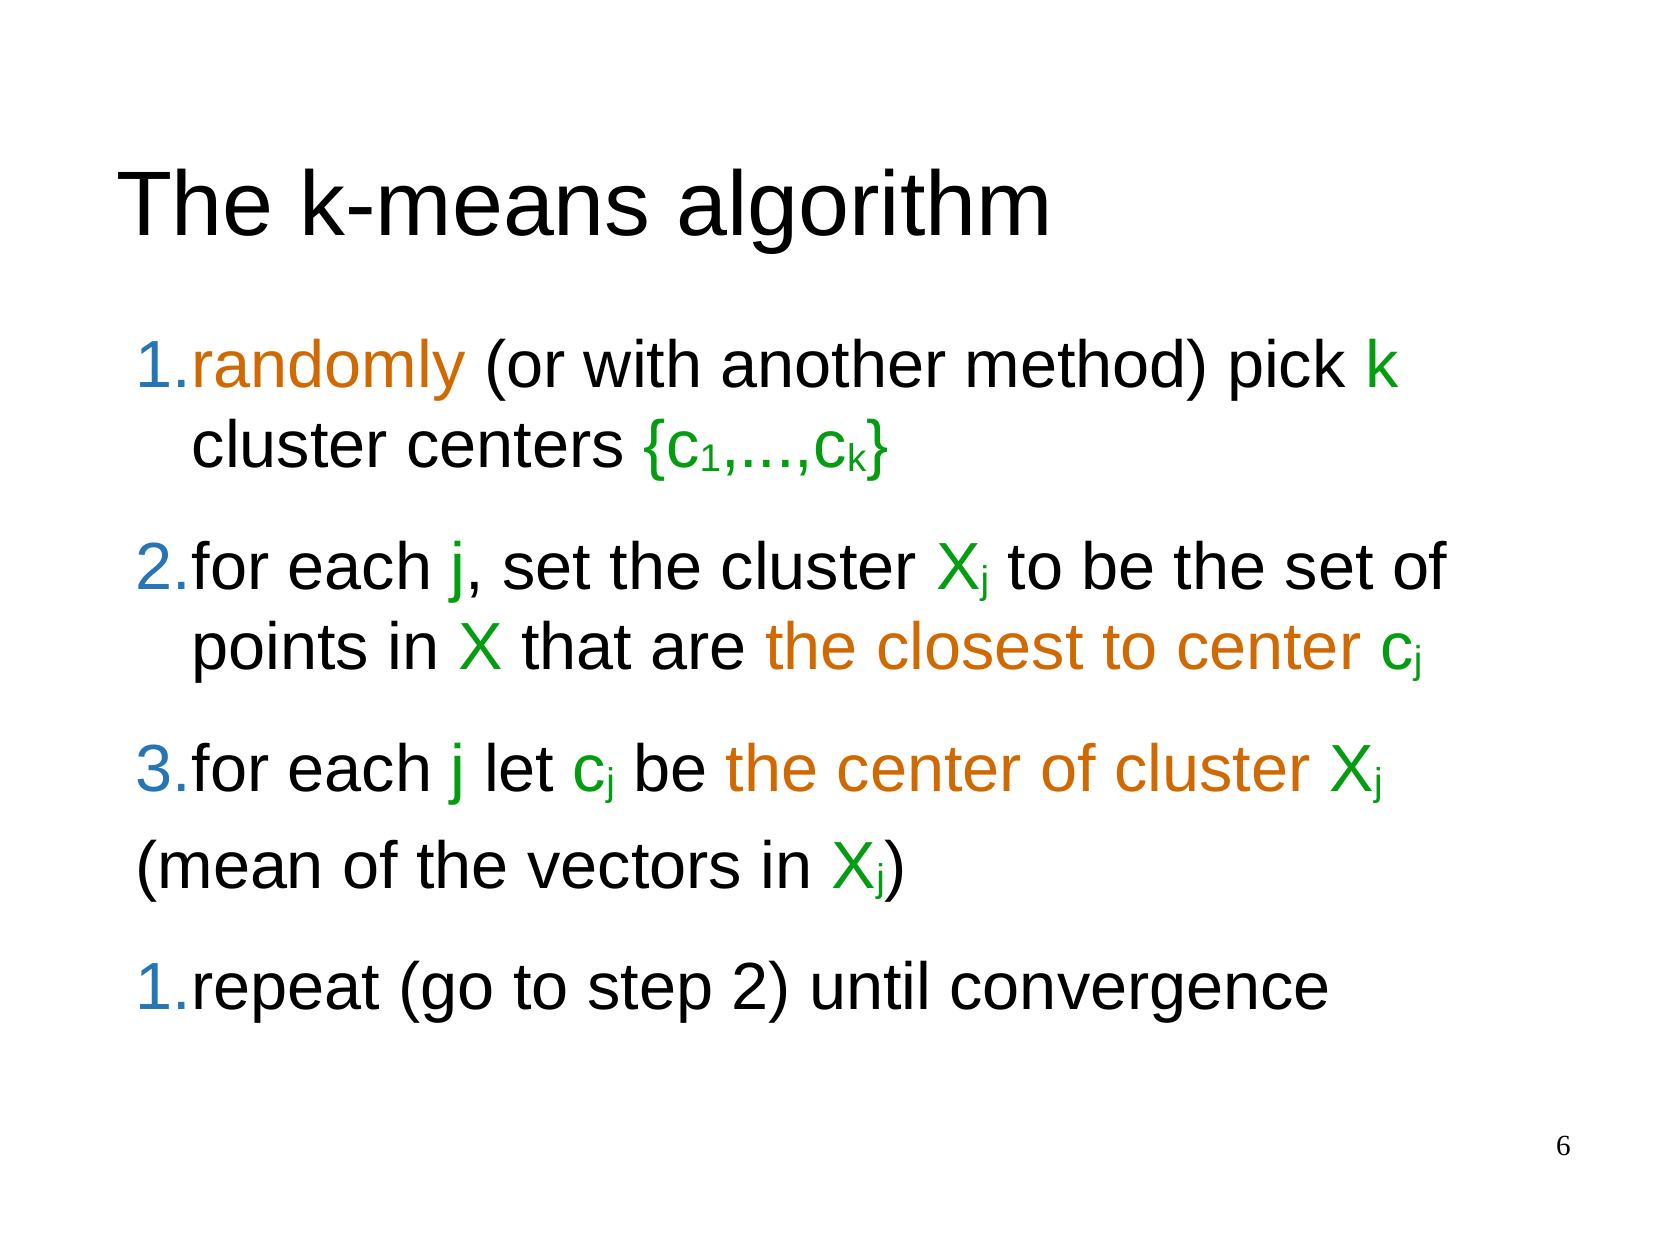

# The k-means algorithm
Boston University Slideshow Title Goes Here
randomly (or with another method) pick k cluster centers {c1,...,ck}
for each j, set the cluster Xj to be the set of points in X that are the closest to center cj
for each j let cj be the center of cluster Xj
(mean of the vectors in Xj)
repeat (go to step 2) until convergence
6